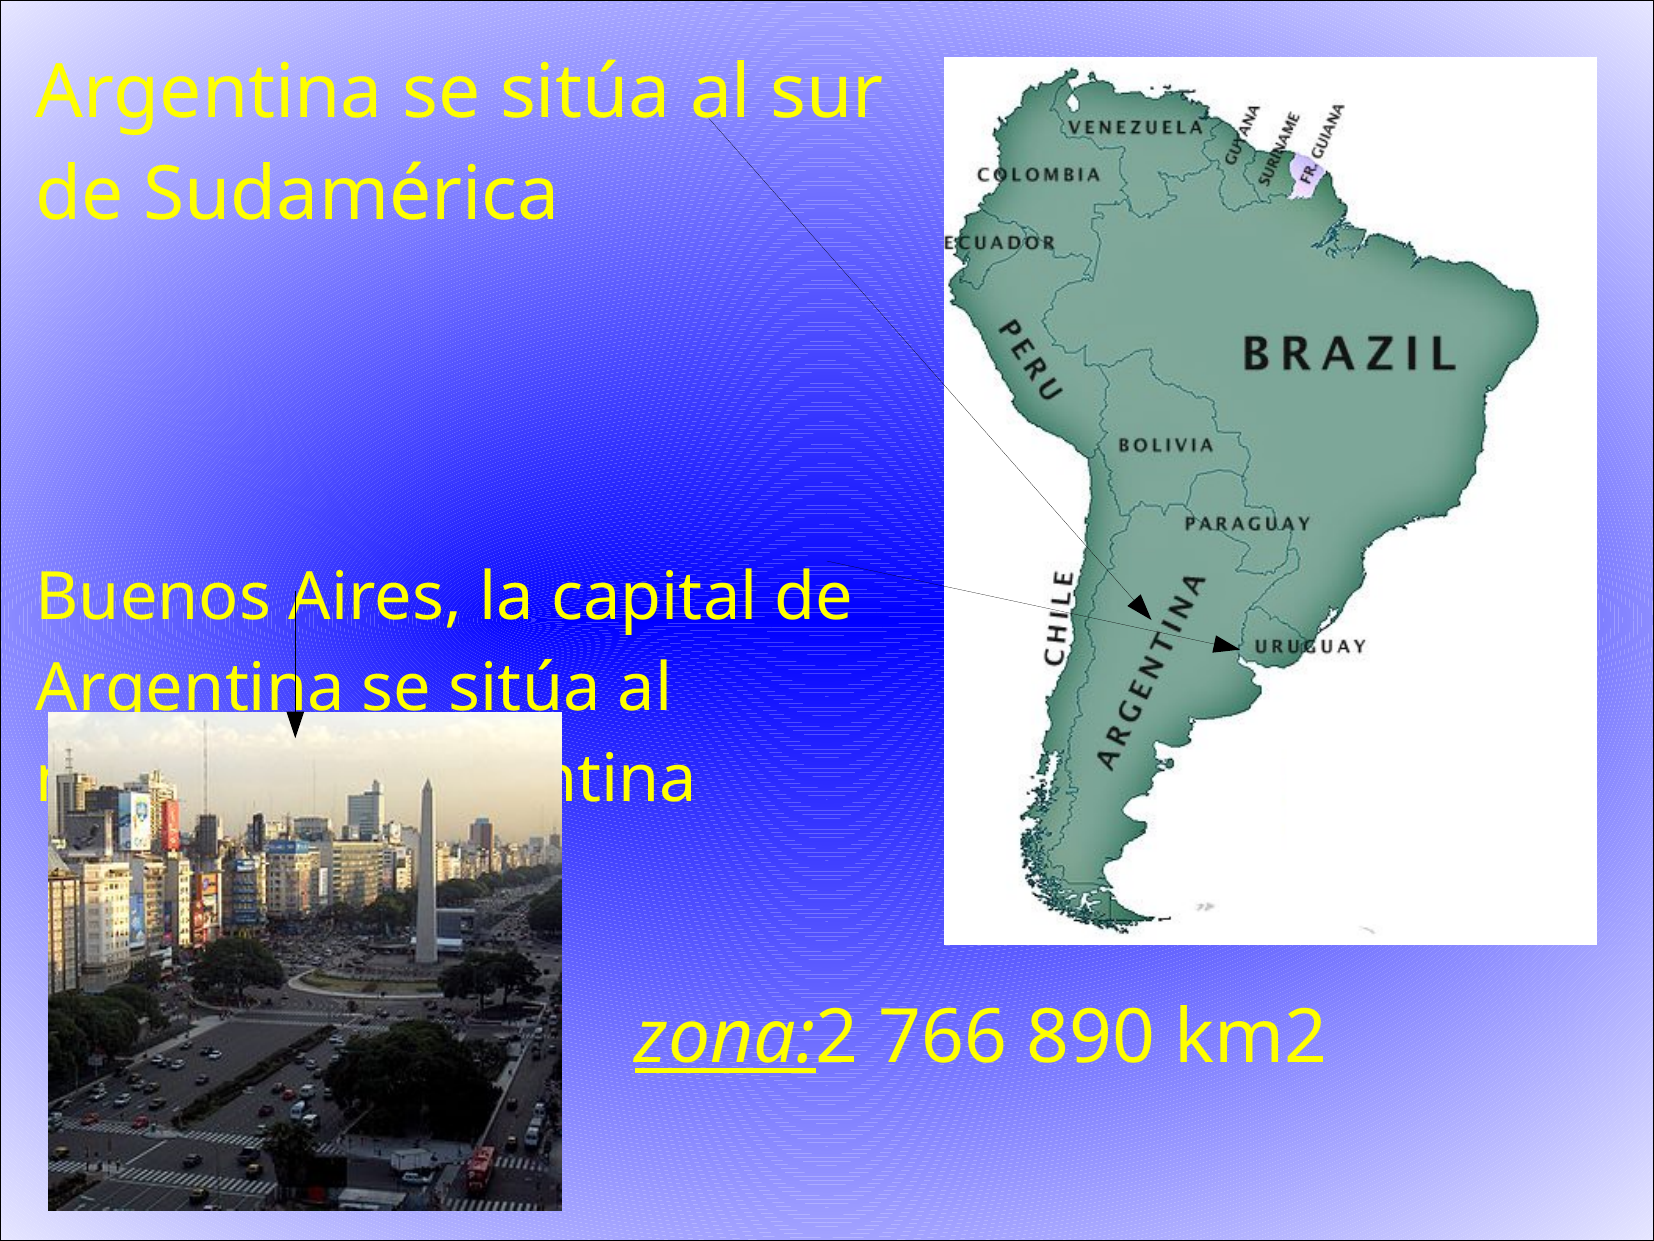

Argentina se sitúa al sur de Sudamérica
Buenos Aires, la capital de Argentina se sitúa al noreste de Argentina
zona:2 766 890 km2